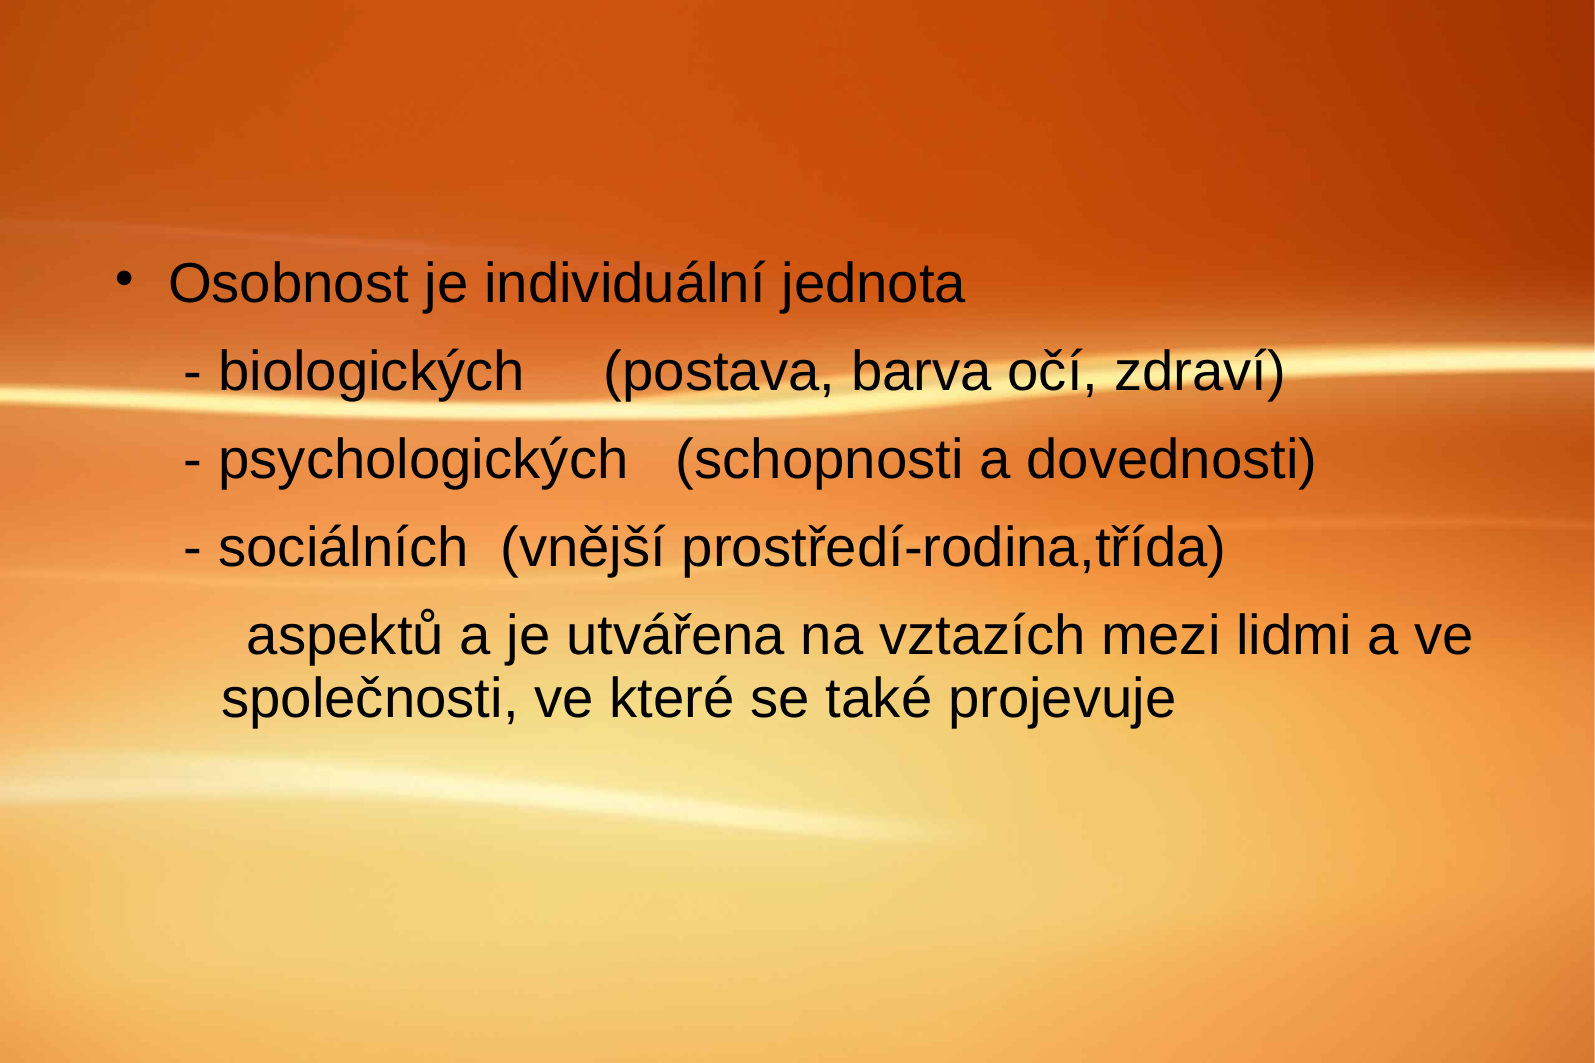

#
Osobnost je individuální jednota
 - biologických (postava, barva očí, zdraví)
 - psychologických (schopnosti a dovednosti)
 - sociálních (vnější prostředí-rodina,třída)
 aspektů a je utvářena na vztazích mezi lidmi a ve společnosti, ve které se také projevuje